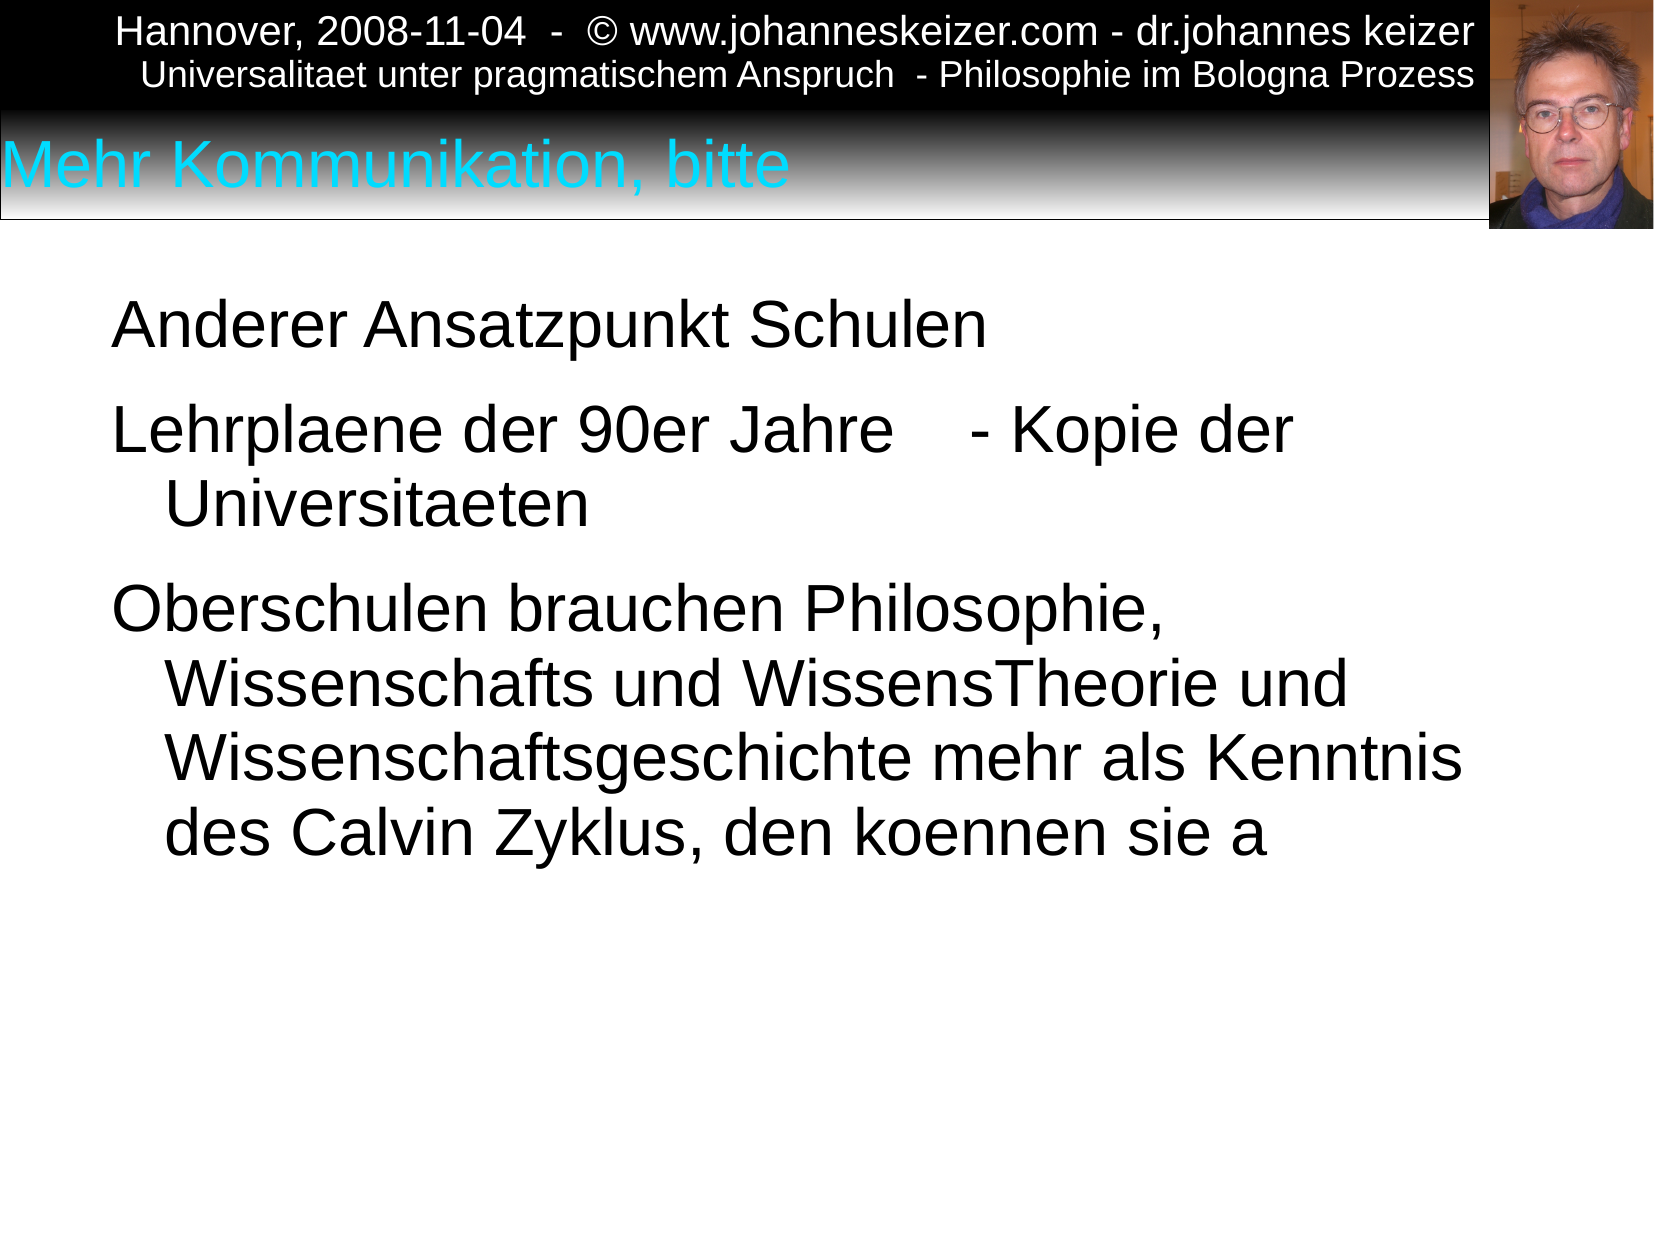

# Mehr Kommunikation, bitte
Anderer Ansatzpunkt Schulen
Lehrplaene der 90er Jahre - Kopie der Universitaeten
Oberschulen brauchen Philosophie, Wissenschafts und WissensTheorie und Wissenschaftsgeschichte mehr als Kenntnis des Calvin Zyklus, den koennen sie a